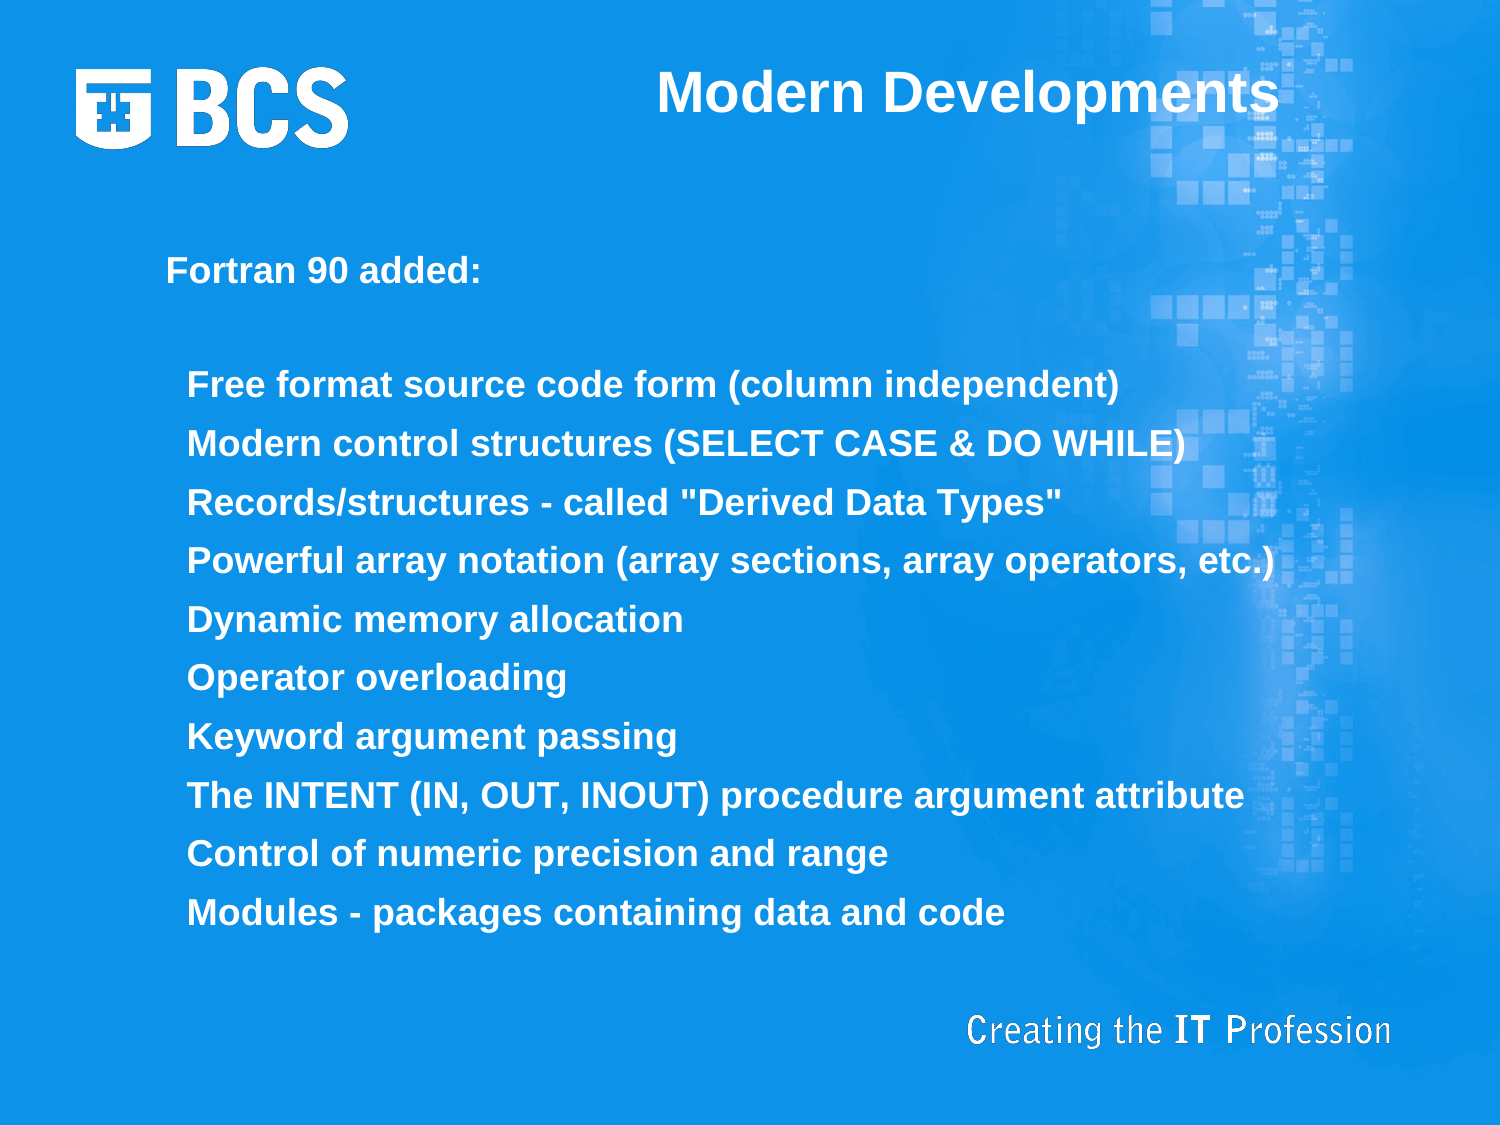

# Modern Developments
Fortran 90 added:
 Free format source code form (column independent)
 Modern control structures (SELECT CASE & DO WHILE)
 Records/structures - called "Derived Data Types"
 Powerful array notation (array sections, array operators, etc.)
 Dynamic memory allocation
 Operator overloading
 Keyword argument passing
 The INTENT (IN, OUT, INOUT) procedure argument attribute
 Control of numeric precision and range
 Modules - packages containing data and code